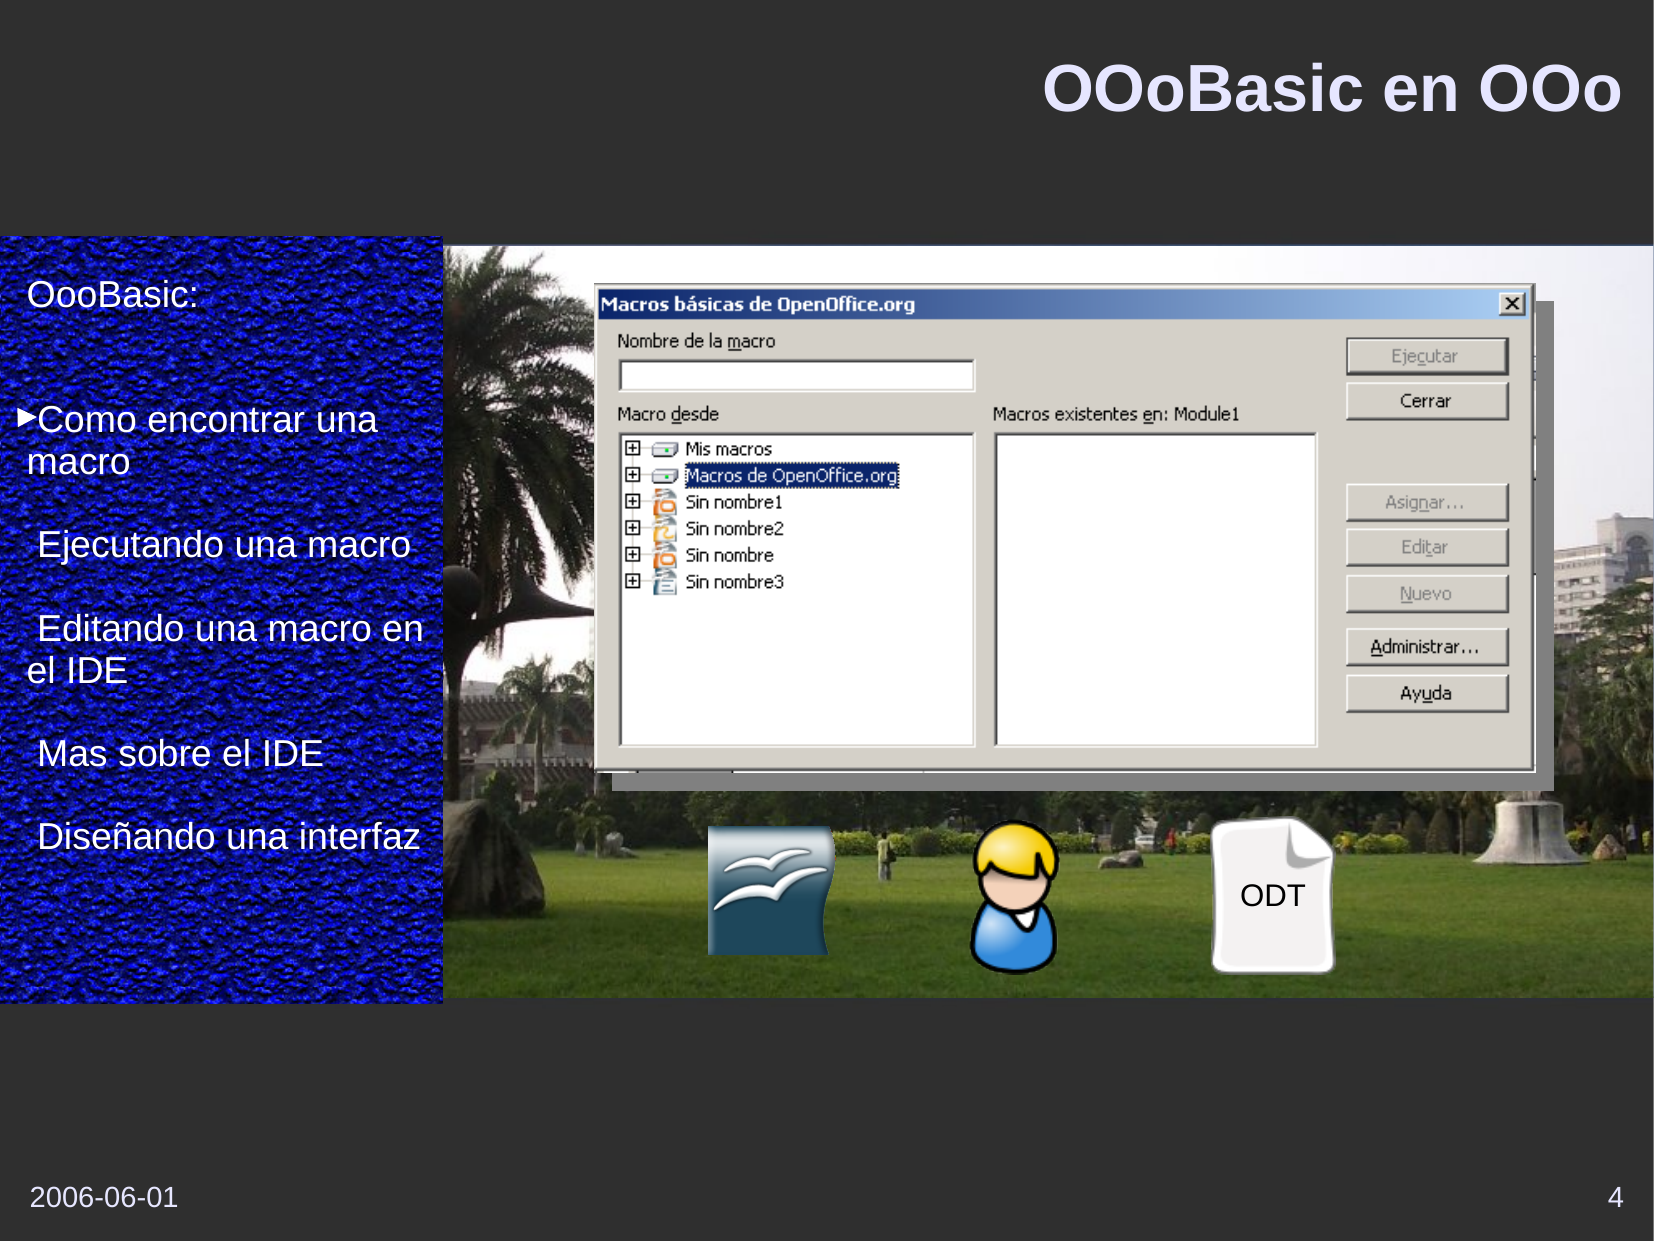

# OOoBasic en OOo
OooBasic:
 Como encontrar una macro
 Ejecutando una macro
 Editando una macro en el IDE
 Mas sobre el IDE
 Diseñando una interfaz
ODT
2006-06-01
4